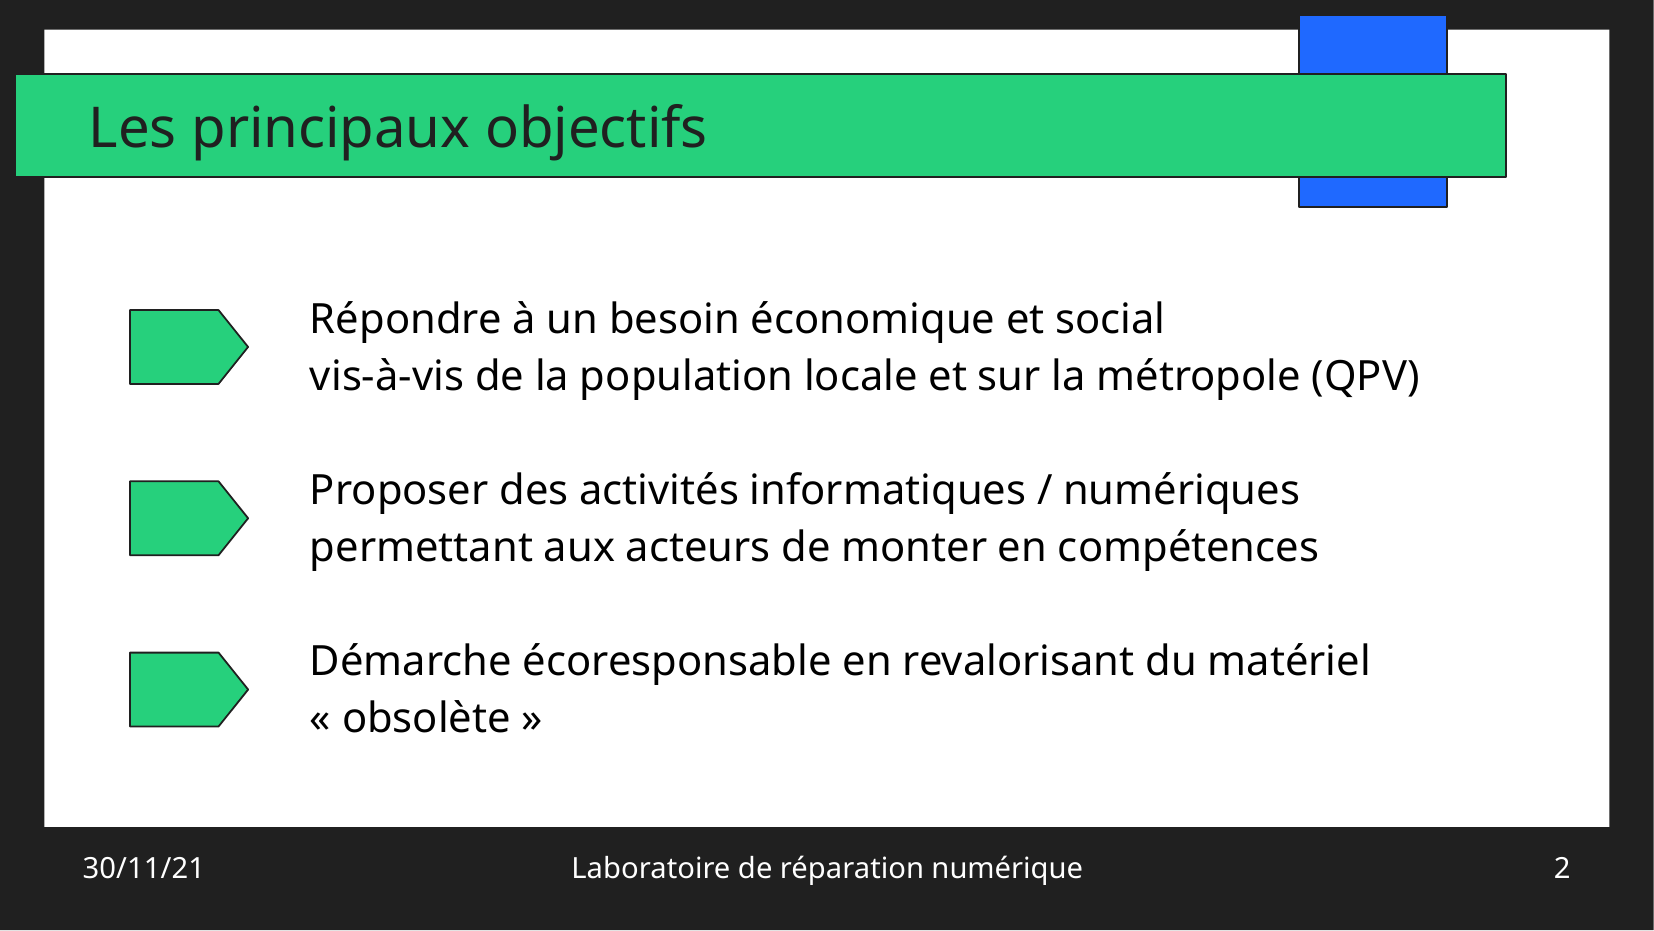

# Les principaux objectifs
			Répondre à un besoin économique et social
			vis-à-vis de la population locale et sur la métropole (QPV)
			Proposer des activités informatiques / numériques
			permettant aux acteurs de monter en compétences
			Démarche écoresponsable en revalorisant du matériel
			« obsolète »
30/11/21
Laboratoire de réparation numérique
2